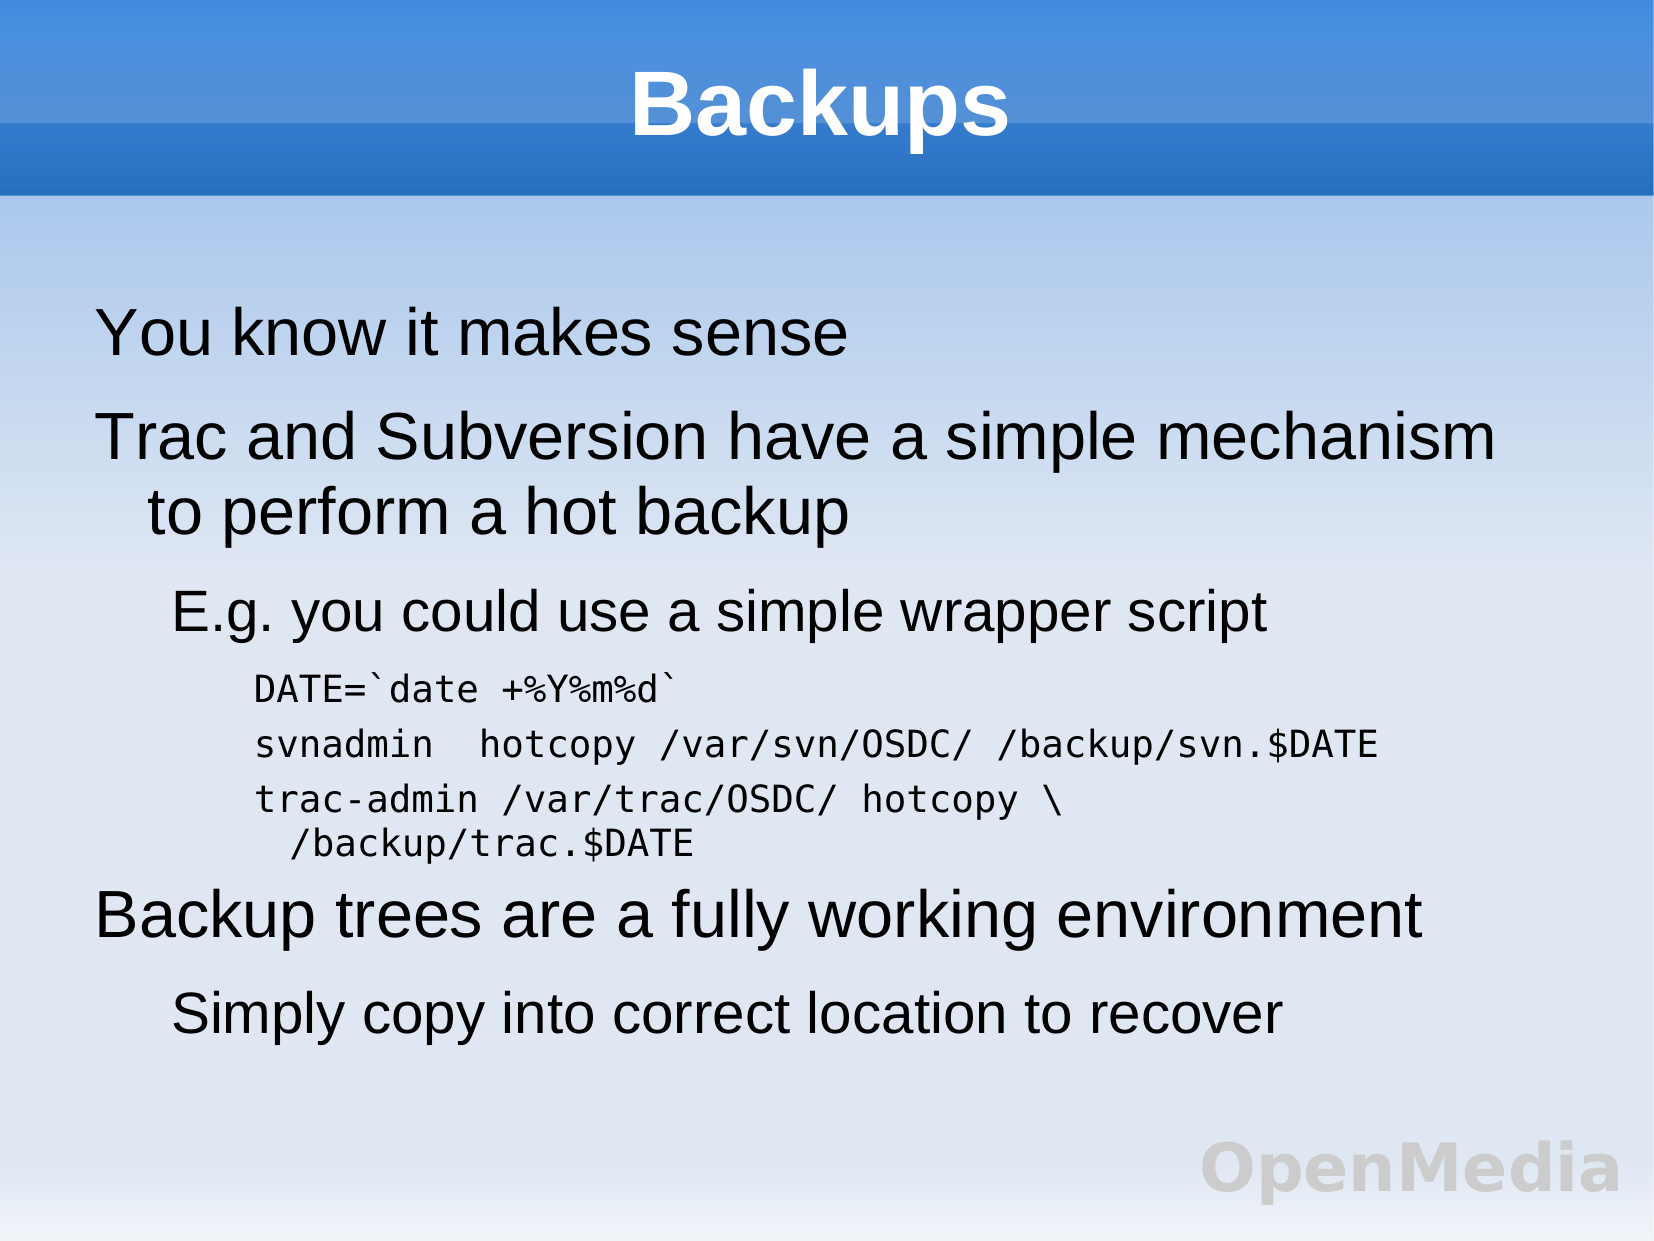

# Backups
You know it makes sense
Trac and Subversion have a simple mechanism to perform a hot backup
E.g. you could use a simple wrapper script
DATE=`date +%Y%m%d`
svnadmin hotcopy /var/svn/OSDC/ /backup/svn.$DATE
trac-admin /var/trac/OSDC/ hotcopy \
/backup/trac.$DATE
Backup trees are a fully working environment
Simply copy into correct location to recover
29